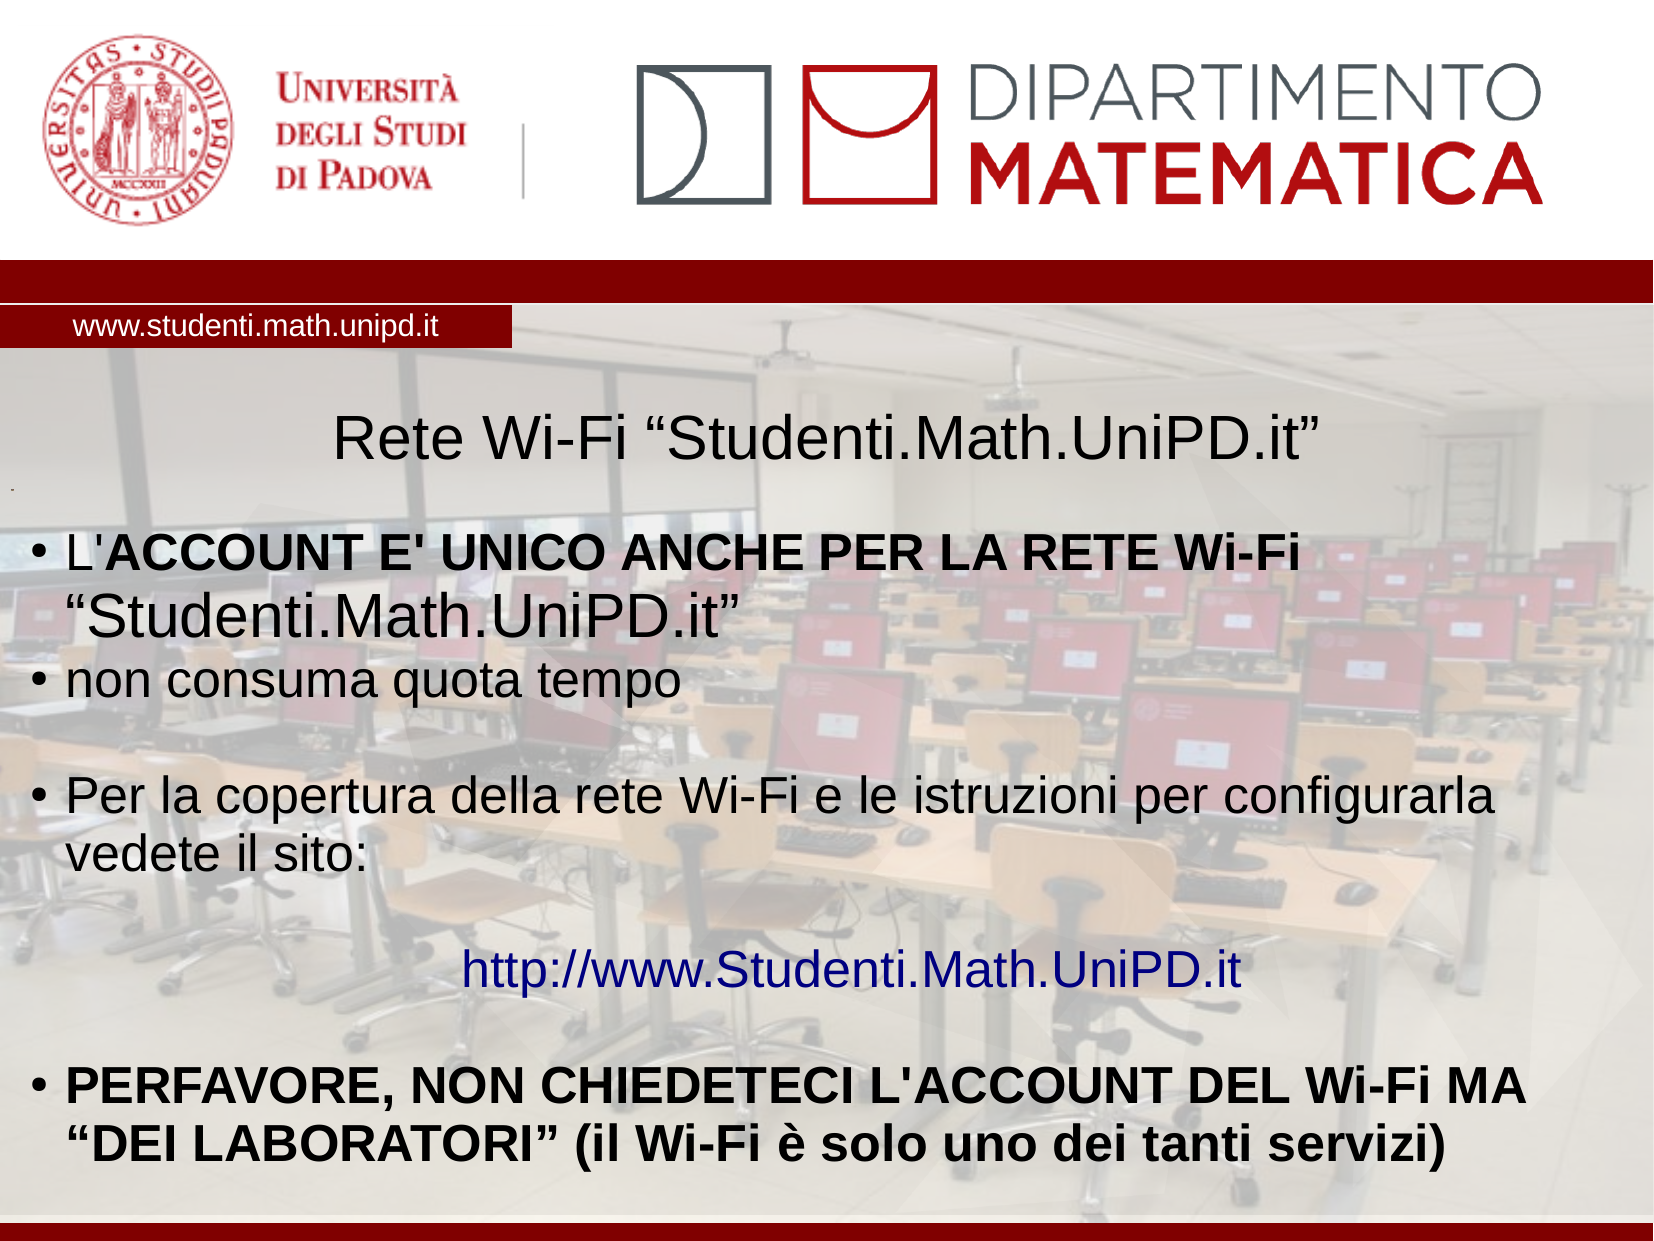

| |
| --- |
www.studenti.math.unipd.it
Rete Wi-Fi “Studenti.Math.UniPD.it”
L'ACCOUNT E' UNICO ANCHE PER LA RETE Wi-Fi “Studenti.Math.UniPD.it”
non consuma quota tempo
Per la copertura della rete Wi-Fi e le istruzioni per configurarla vedete il sito:
http://www.Studenti.Math.UniPD.it
PERFAVORE, NON CHIEDETECI L'ACCOUNT DEL Wi-Fi MA “DEI LABORATORI” (il Wi-Fi è solo uno dei tanti servizi)
| |
| --- |